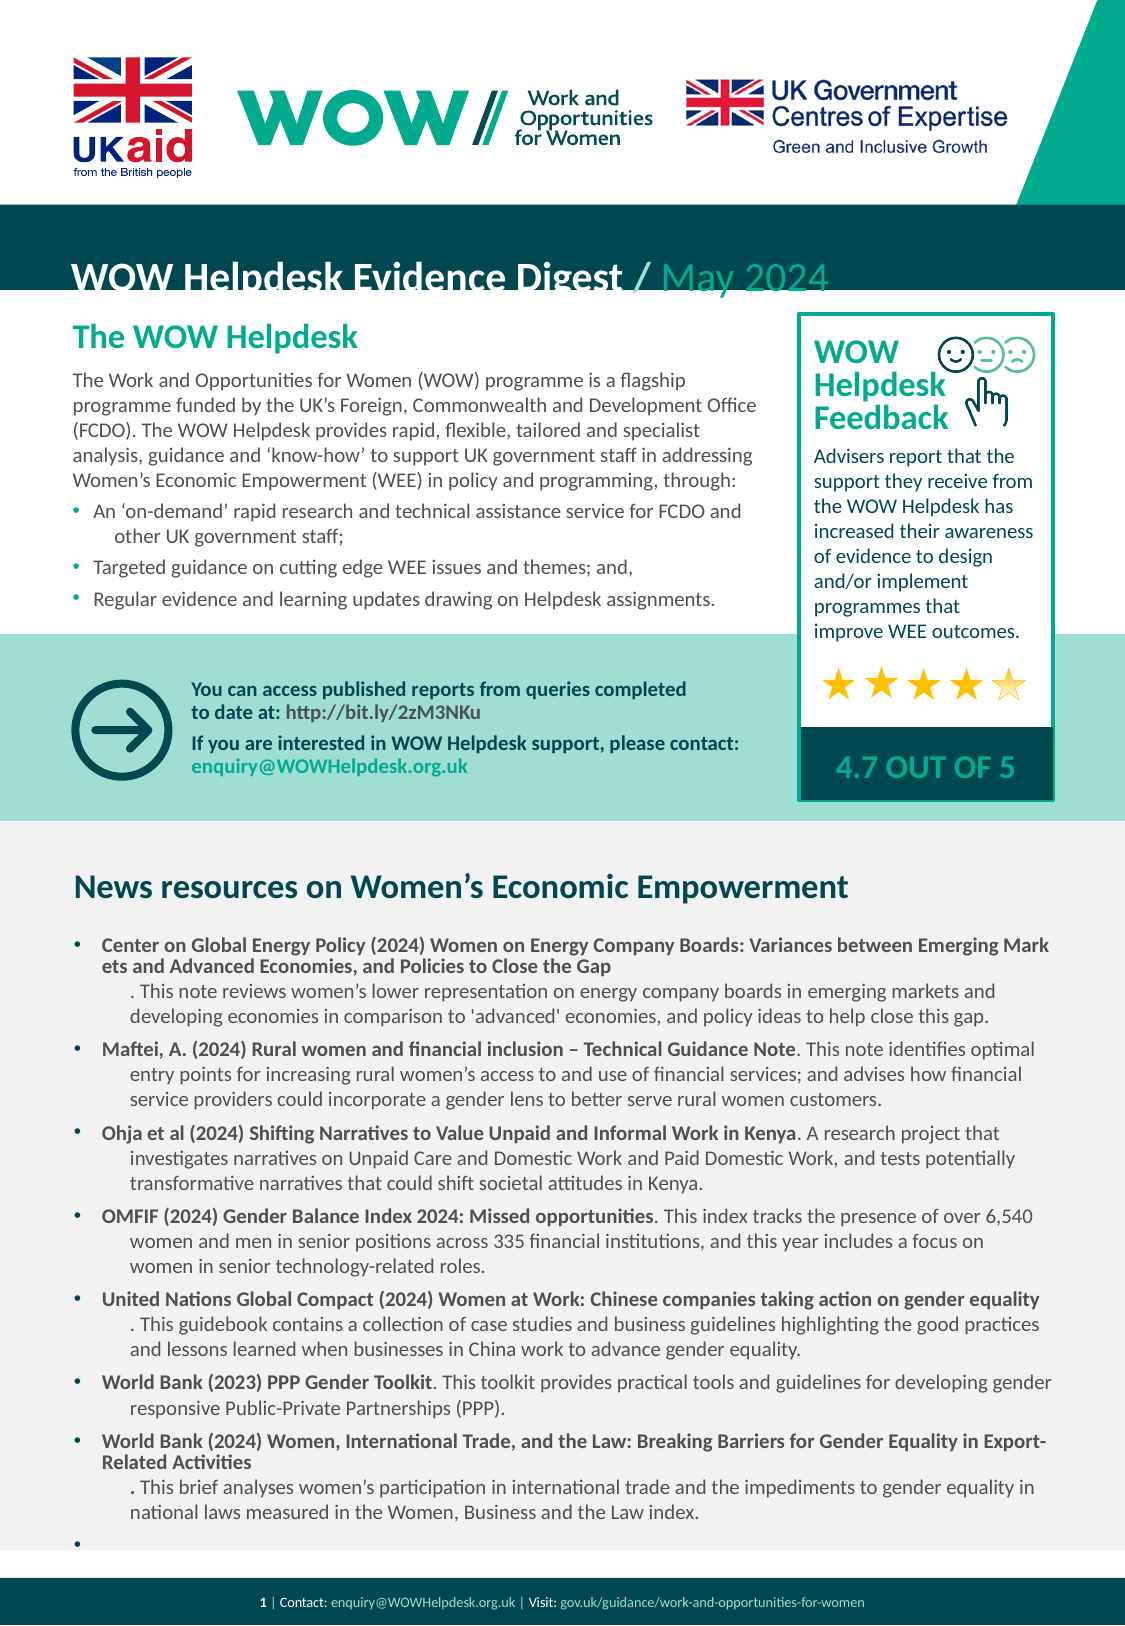

WOW Helpdesk Evidence Digest / May 2024
The WOW Helpdesk
WOW Helpdesk Feedback
Advisers report that the
support they receive from the WOW Helpdesk has increased their awareness of evidence to design
and/or implement programmes that
improve WEE outcomes.
The Work and Opportunities for Women (WOW) programme is a flagship programme funded by the UK’s Foreign, Commonwealth and Development Office (FCDO). The WOW Helpdesk provides rapid, flexible, tailored and specialist analysis, guidance and ‘know-how’ to support UK government staff in addressing Women’s Economic Empowerment (WEE) in policy and programming, through:
An ‘on-demand’ rapid research and technical assistance service for FCDO and other UK government staff;
Targeted guidance on cutting edge WEE issues and themes; and,
Regular evidence and learning updates drawing on Helpdesk assignments.
You can access published reports from queries completed
to date at: http://bit.ly/2zM3NKu
If you are interested in WOW Helpdesk support, please contact: enquiry@WOWHelpdesk.org.uk
4.7 OUT OF 5
News resources on Women’s Economic Empowerment
Center on Global Energy Policy (2024) Women on Energy Company Boards: Variances between Emerging Markets and Advanced Economies, and Policies to Close the Gap. This note reviews women’s lower representation on energy company boards in emerging markets and developing economies in comparison to 'advanced' economies, and policy ideas to help close this gap.
Maftei, A. (2024) Rural women and financial inclusion – Technical Guidance Note. This note identifies optimal entry points for increasing rural women’s access to and use of financial services; and advises how financial service providers could incorporate a gender lens to better serve rural women customers.
Ohja et al (2024) Shifting Narratives to Value Unpaid and Informal Work in Kenya. A research project that investigates narratives on Unpaid Care and Domestic Work and Paid Domestic Work, and tests potentially transformative narratives that could shift societal attitudes in Kenya.
OMFIF (2024) Gender Balance Index 2024: Missed opportunities. This index tracks the presence of over 6,540 women and men in senior positions across 335 financial institutions, and this year includes a focus on women in senior technology-related roles.
United Nations Global Compact (2024) Women at Work: Chinese companies taking action on gender equality. This guidebook contains a collection of case studies and business guidelines highlighting the good practices and lessons learned when businesses in China work to advance gender equality.
World Bank (2023) PPP Gender Toolkit. This toolkit provides practical tools and guidelines for developing gender responsive Public-Private Partnerships (PPP).
World Bank (2024) Women, International Trade, and the Law: Breaking Barriers for Gender Equality in Export-Related Activities. This brief analyses women’s participation in international trade and the impediments to gender equality in national laws measured in the Women, Business and the Law index.
 | Contact: enquiry@WOWHelpdesk.org.uk | Visit: gov.uk/guidance/work-and-opportunities-for-women